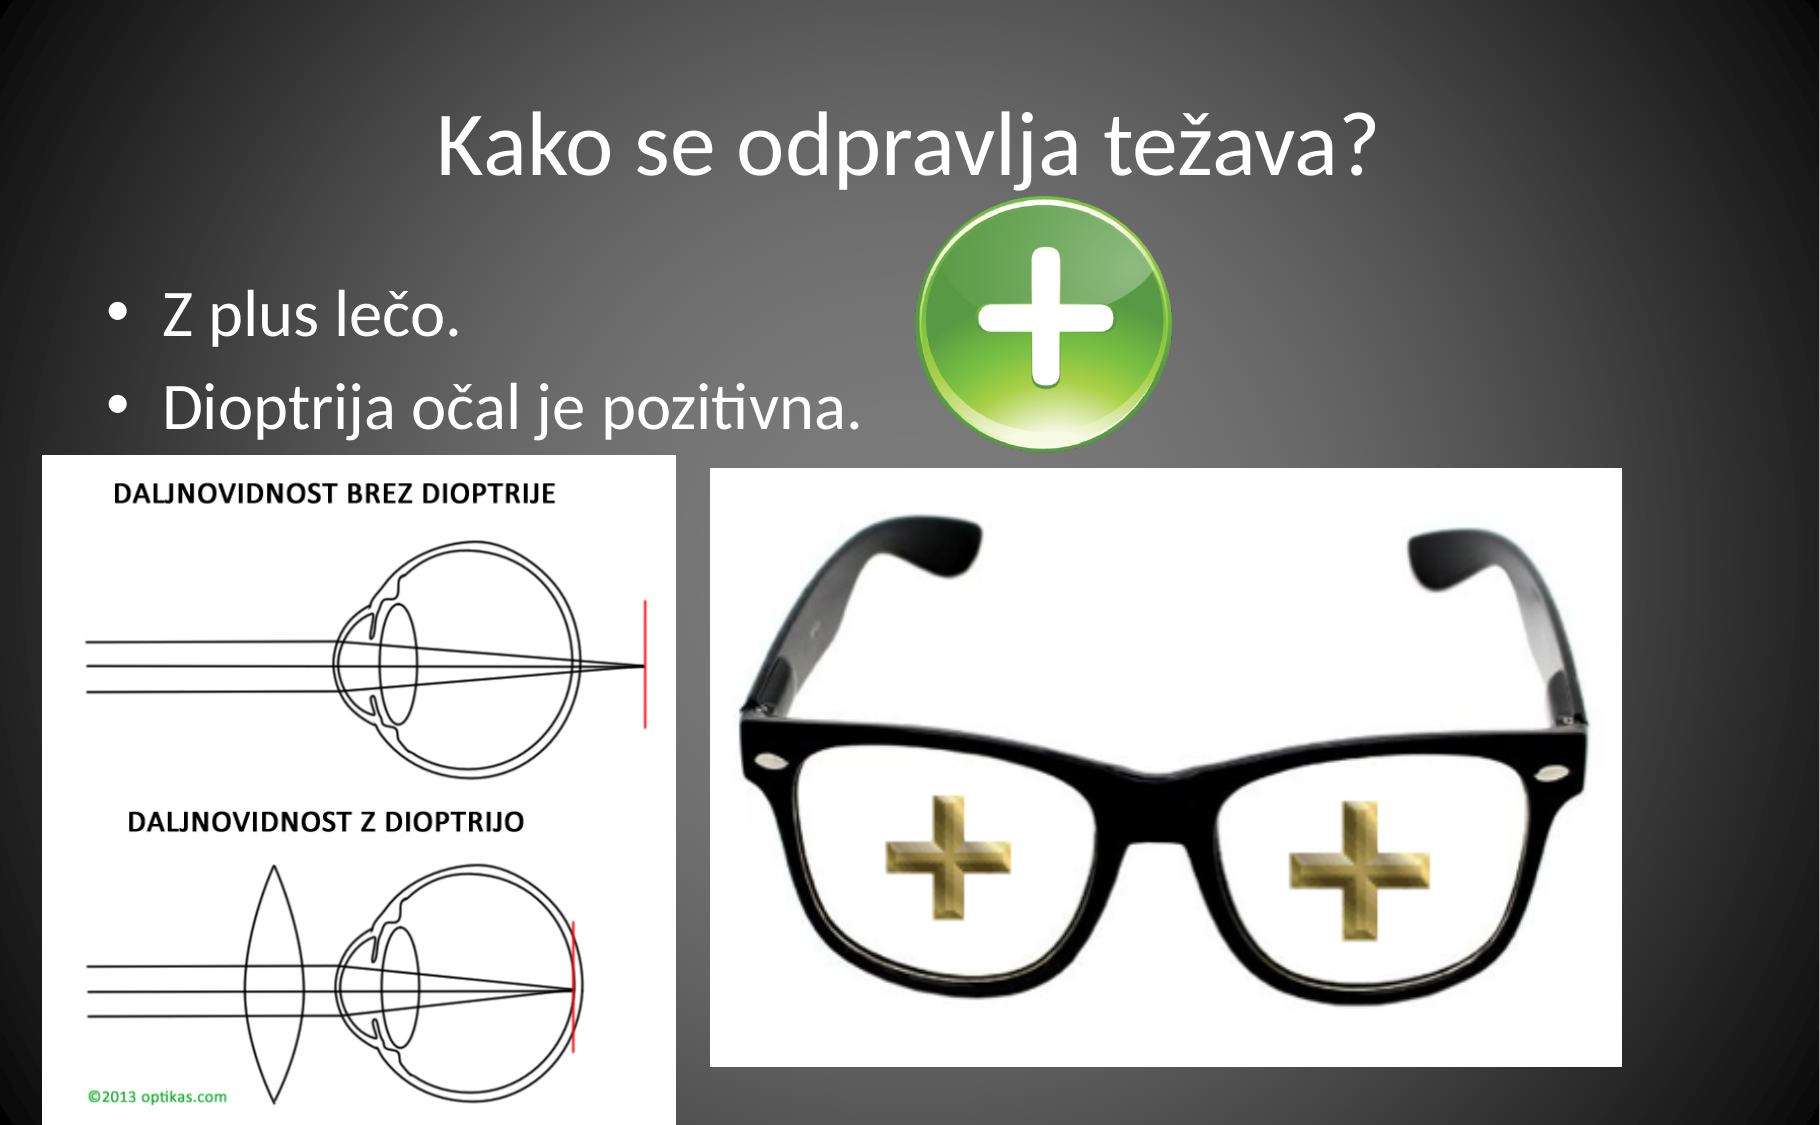

# Kako se odpravlja težava?
Z plus lečo.
Dioptrija očal je pozitivna.